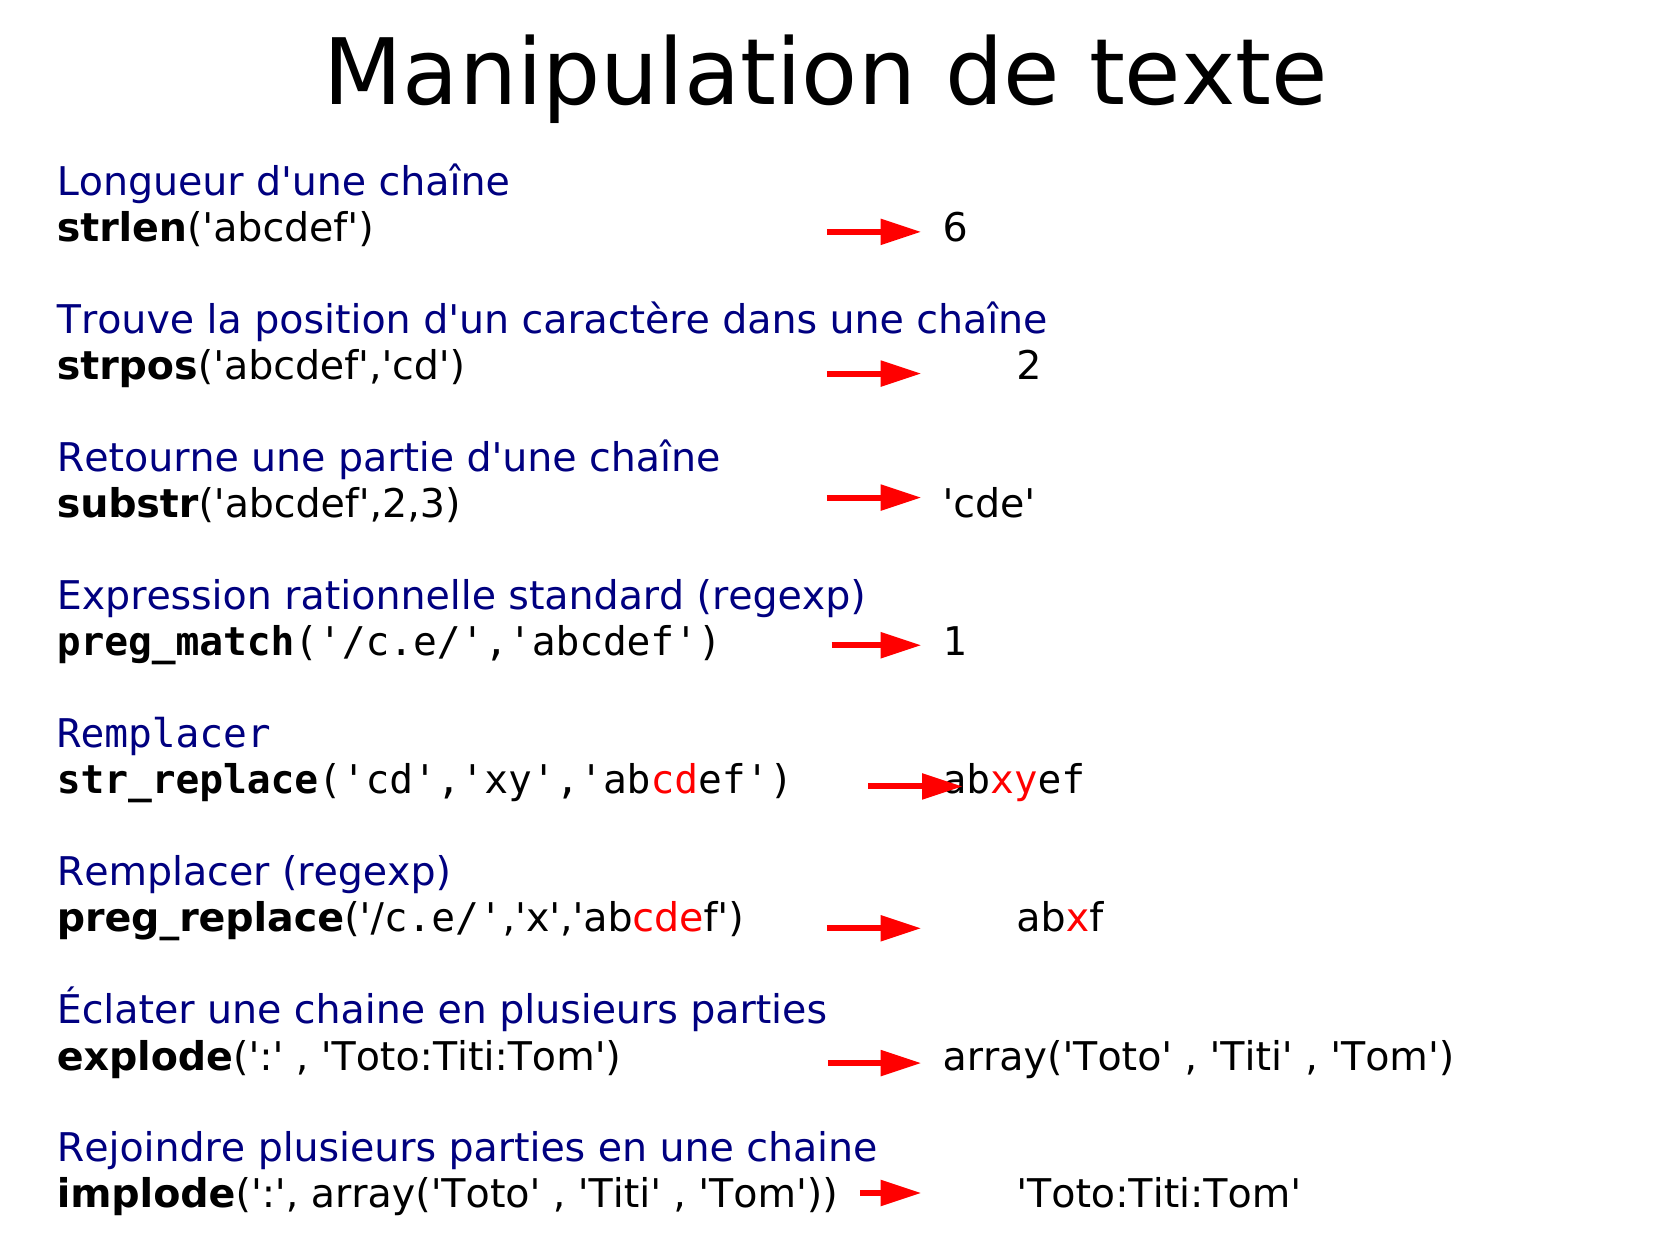

# Manipulation de texte
Longueur d'une chaîne
strlen('abcdef') 								6
Trouve la position d'un caractère dans une chaîne
strpos('abcdef','cd') 							2
Retourne une partie d'une chaîne
substr('abcdef',2,3) 							'cde'
Expression rationnelle standard (regexp)
preg_match('/c.e/','abcdef') 			1
Remplacer
str_replace('cd','xy','abcdef') 		abxyef
Remplacer (regexp)
preg_replace('/c.e/','x','abcdef') 				abxf
Éclater une chaine en plusieurs parties
explode(':' , 'Toto:Titi:Tom') 					array('Toto' , 'Titi' , 'Tom')
Rejoindre plusieurs parties en une chaine
implode(':', array('Toto' , 'Titi' , 'Tom')) 			'Toto:Titi:Tom'